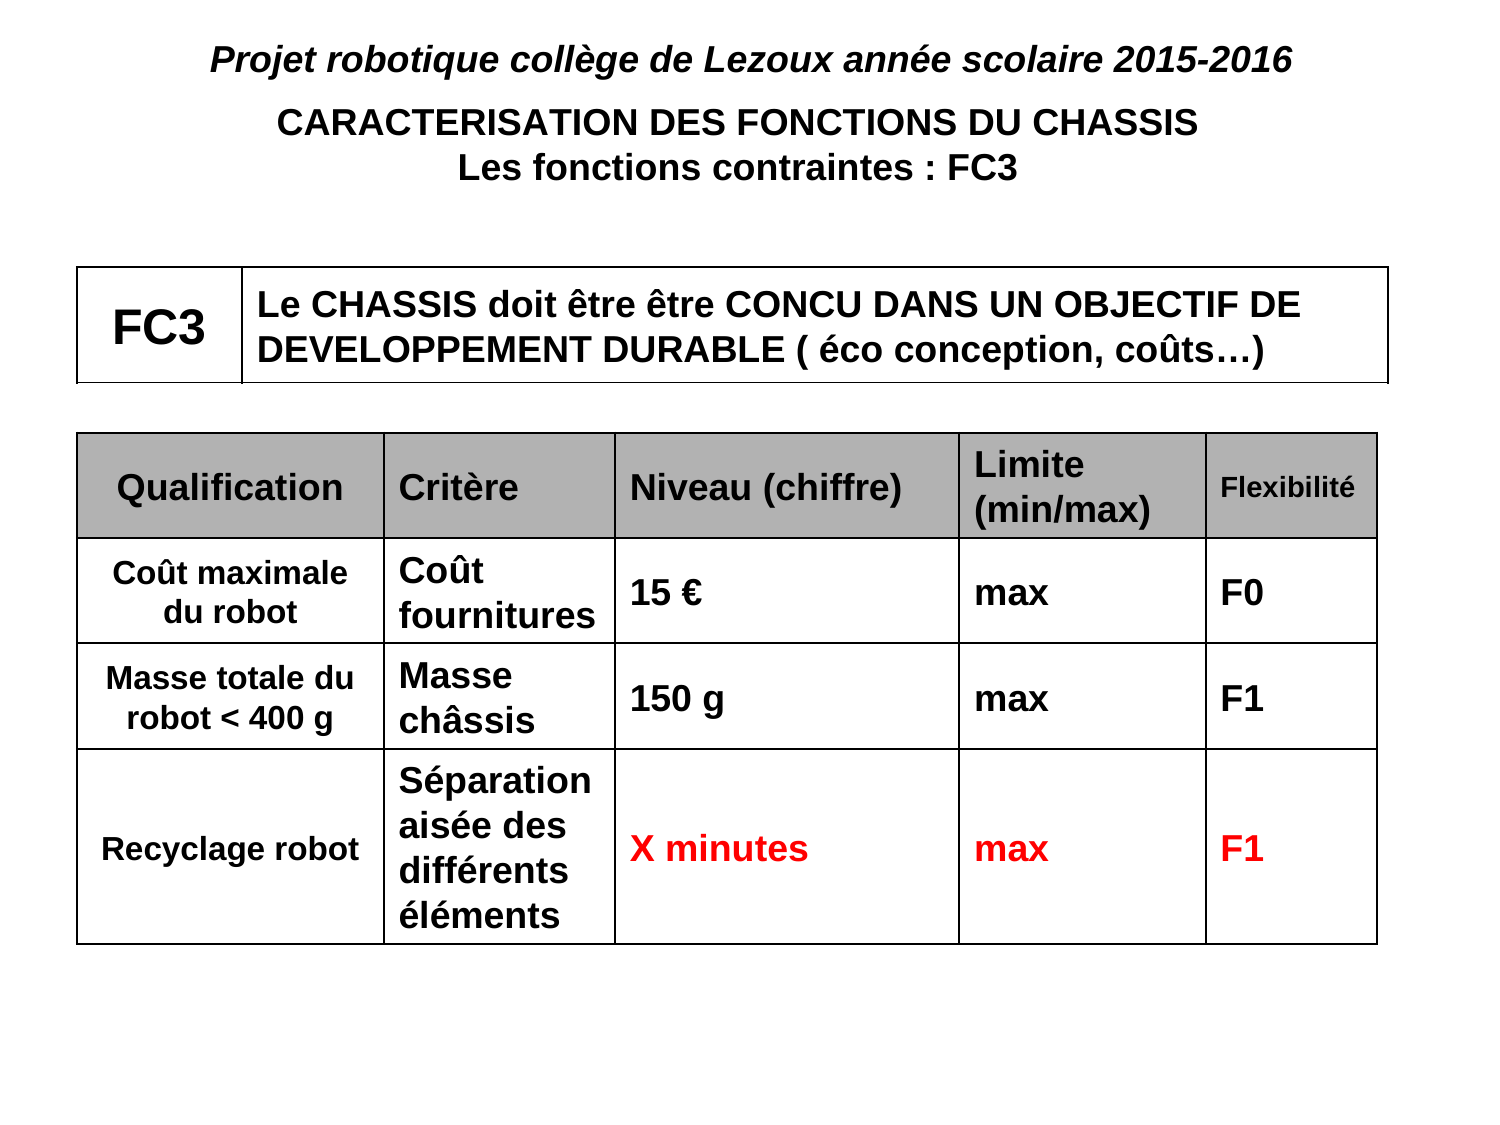

Projet robotique collège de Lezoux année scolaire 2015-2016
# CARACTERISATION DES FONCTIONS DU CHASSIS Les fonctions contraintes : FC3
| FC3 | Le CHASSIS doit être être CONCU DANS UN OBJECTIF DE DEVELOPPEMENT DURABLE ( éco conception, coûts…) |
| --- | --- |
| Qualification | Critère | Niveau (chiffre) | Limite (min/max) | Flexibilité |
| --- | --- | --- | --- | --- |
| Coût maximale du robot | Coût fournitures | 15 € | max | F0 |
| Masse totale du robot < 400 g | Masse châssis | 150 g | max | F1 |
| Recyclage robot | Séparation aisée des différents éléments | X minutes | max | F1 |